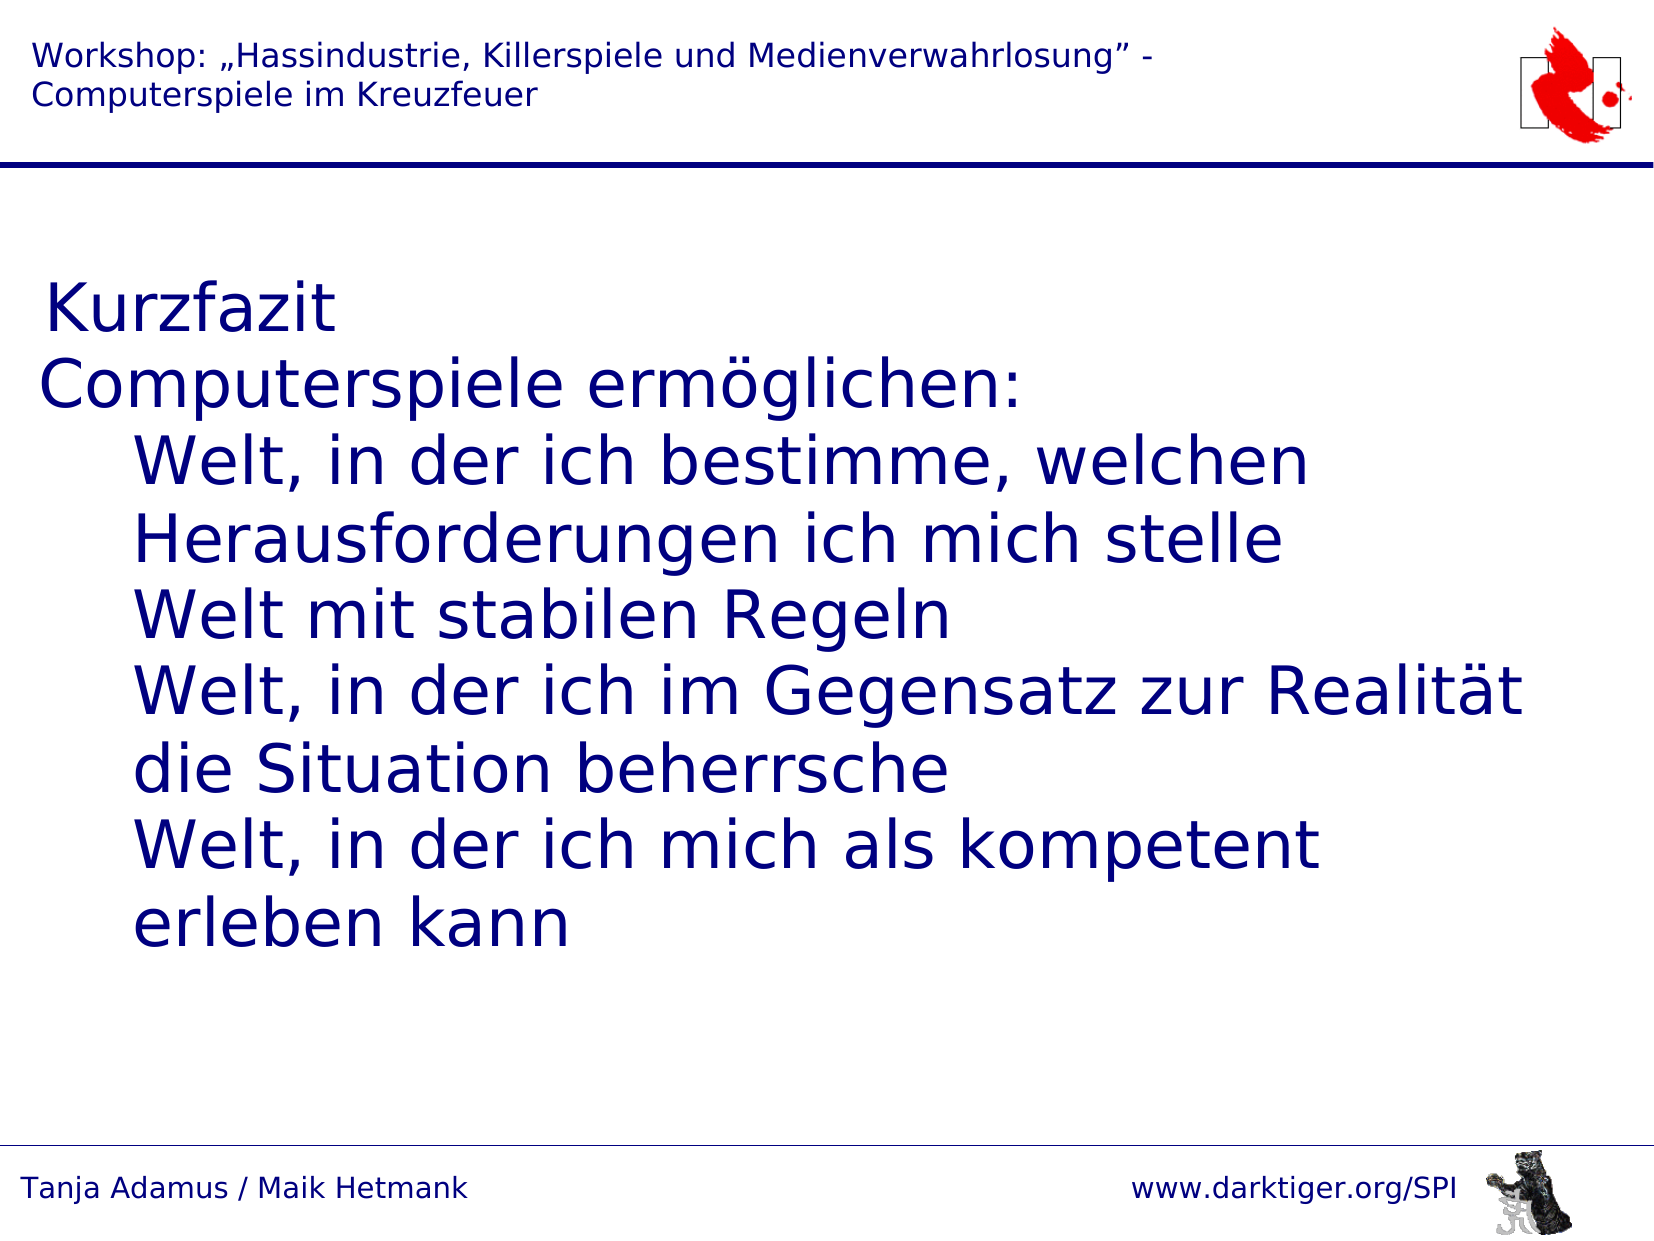

Workshop: „Hassindustrie, Killerspiele und Medienverwahrlosung” - Computerspiele im Kreuzfeuer
Kurzfazit
Computerspiele ermöglichen:
Welt, in der ich bestimme, welchen Herausforderungen ich mich stelle
Welt mit stabilen Regeln
Welt, in der ich im Gegensatz zur Realität die Situation beherrsche
Welt, in der ich mich als kompetent erleben kann